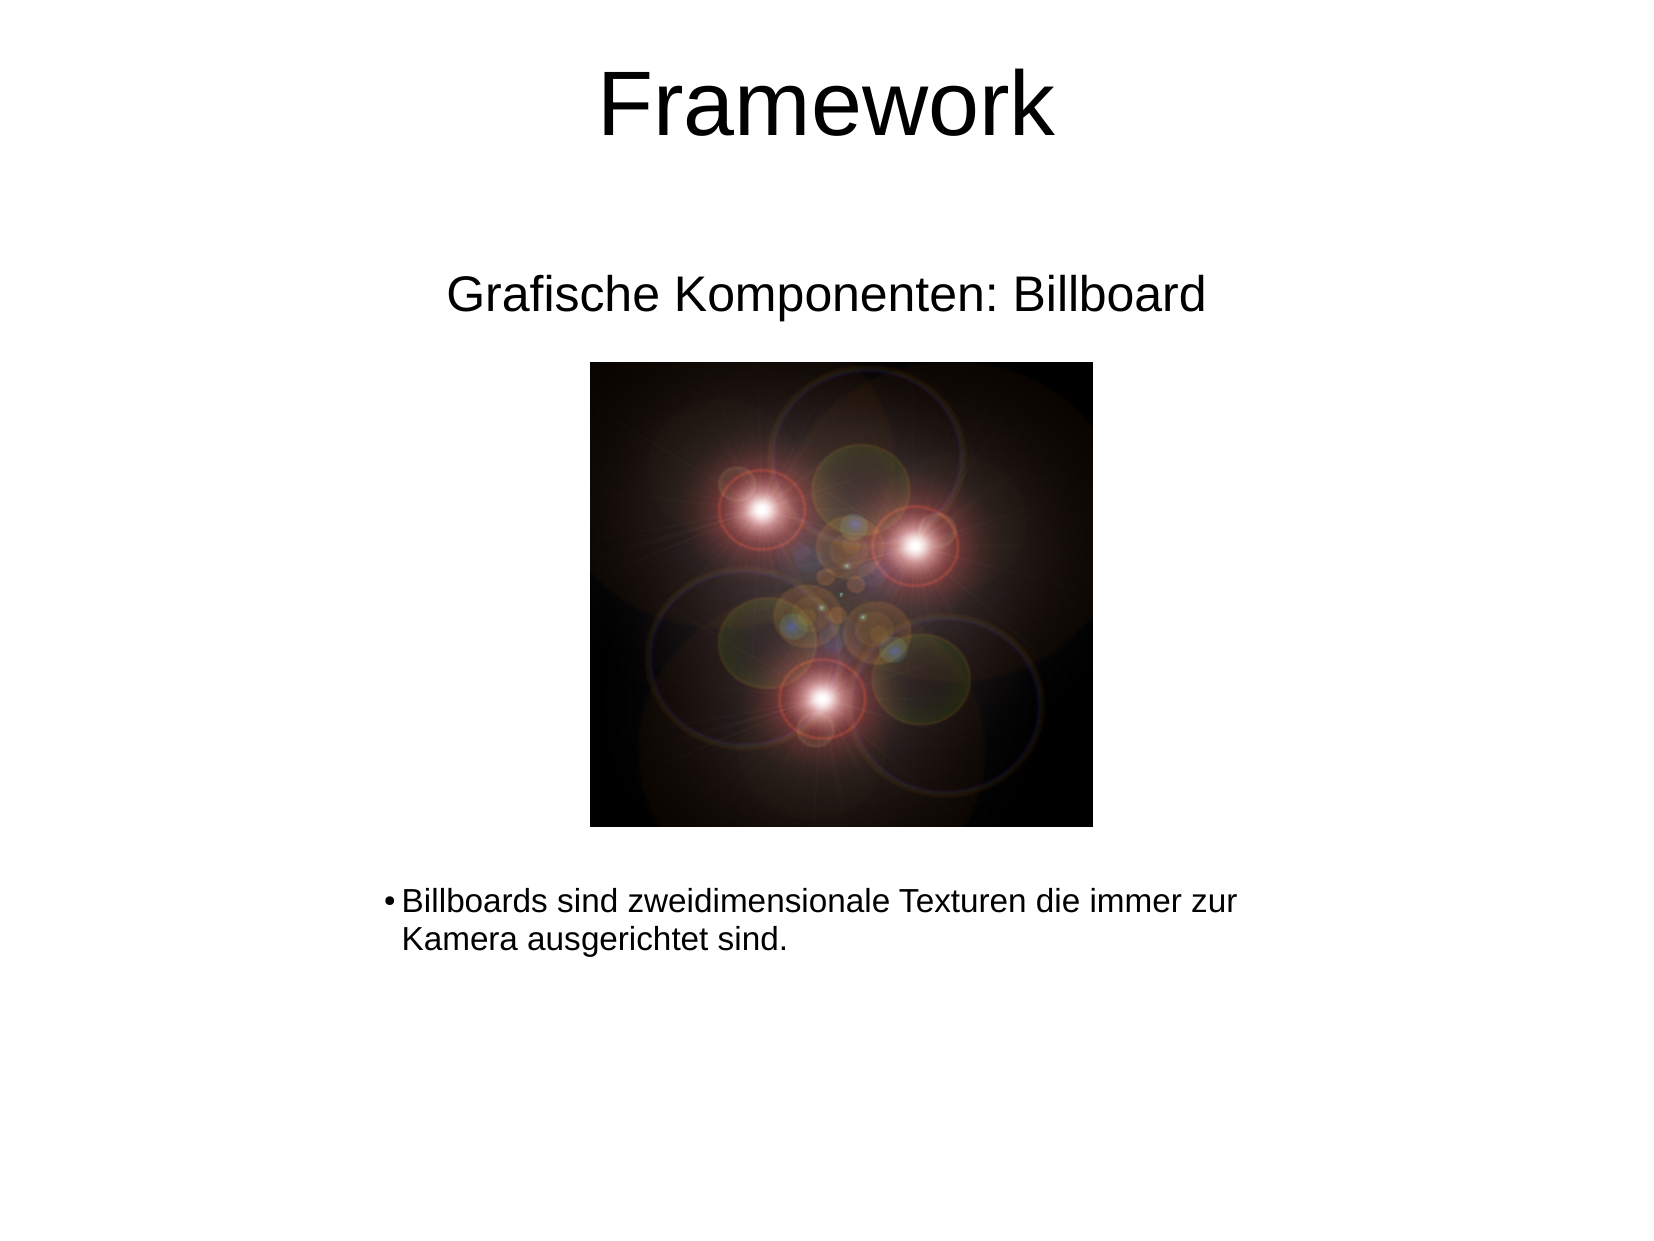

# Framework
Grafische Komponenten: Billboard
Billboards sind zweidimensionale Texturen die immer zur Kamera ausgerichtet sind.